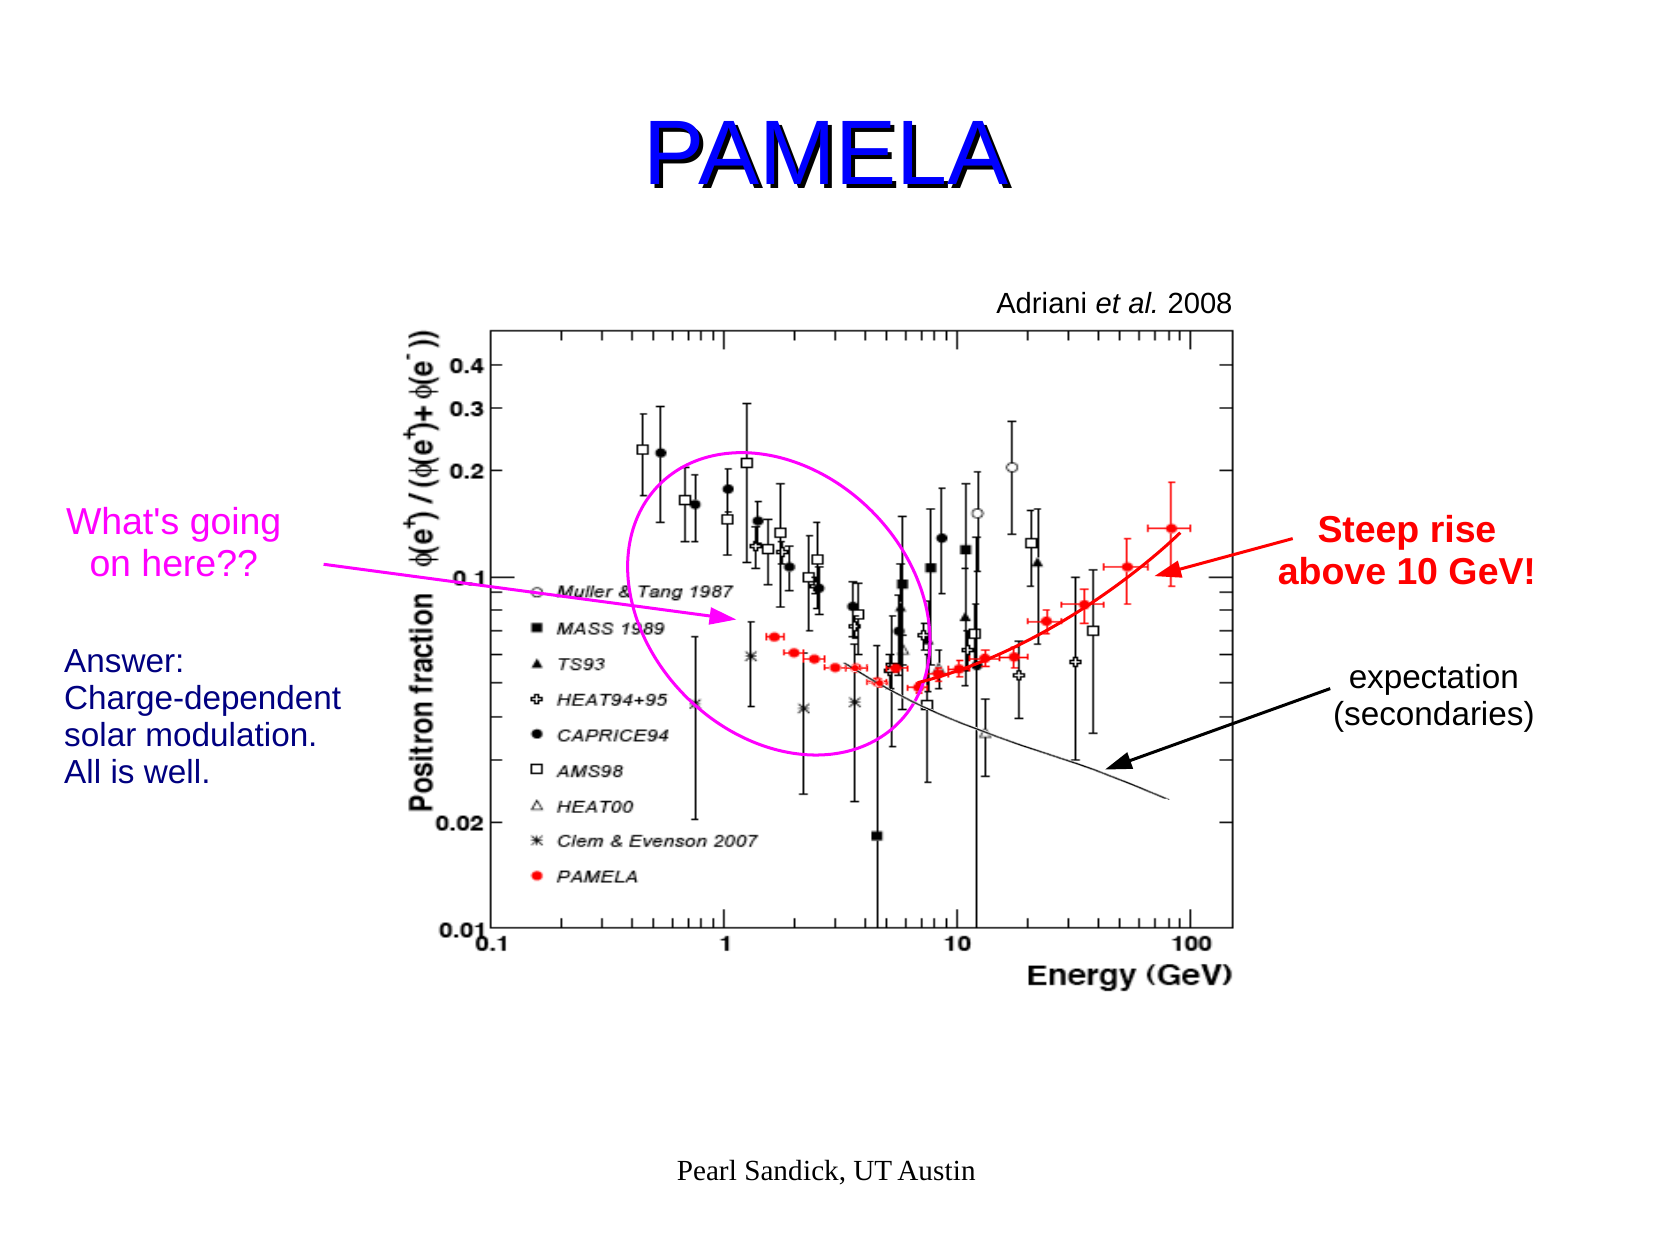

# PAMELA
Adriani et al. 2008
What's going
on here??
Steep rise
above 10 GeV!
Answer:
Charge-dependent
solar modulation.
All is well.
expectation
(secondaries)
Pearl Sandick, UT Austin